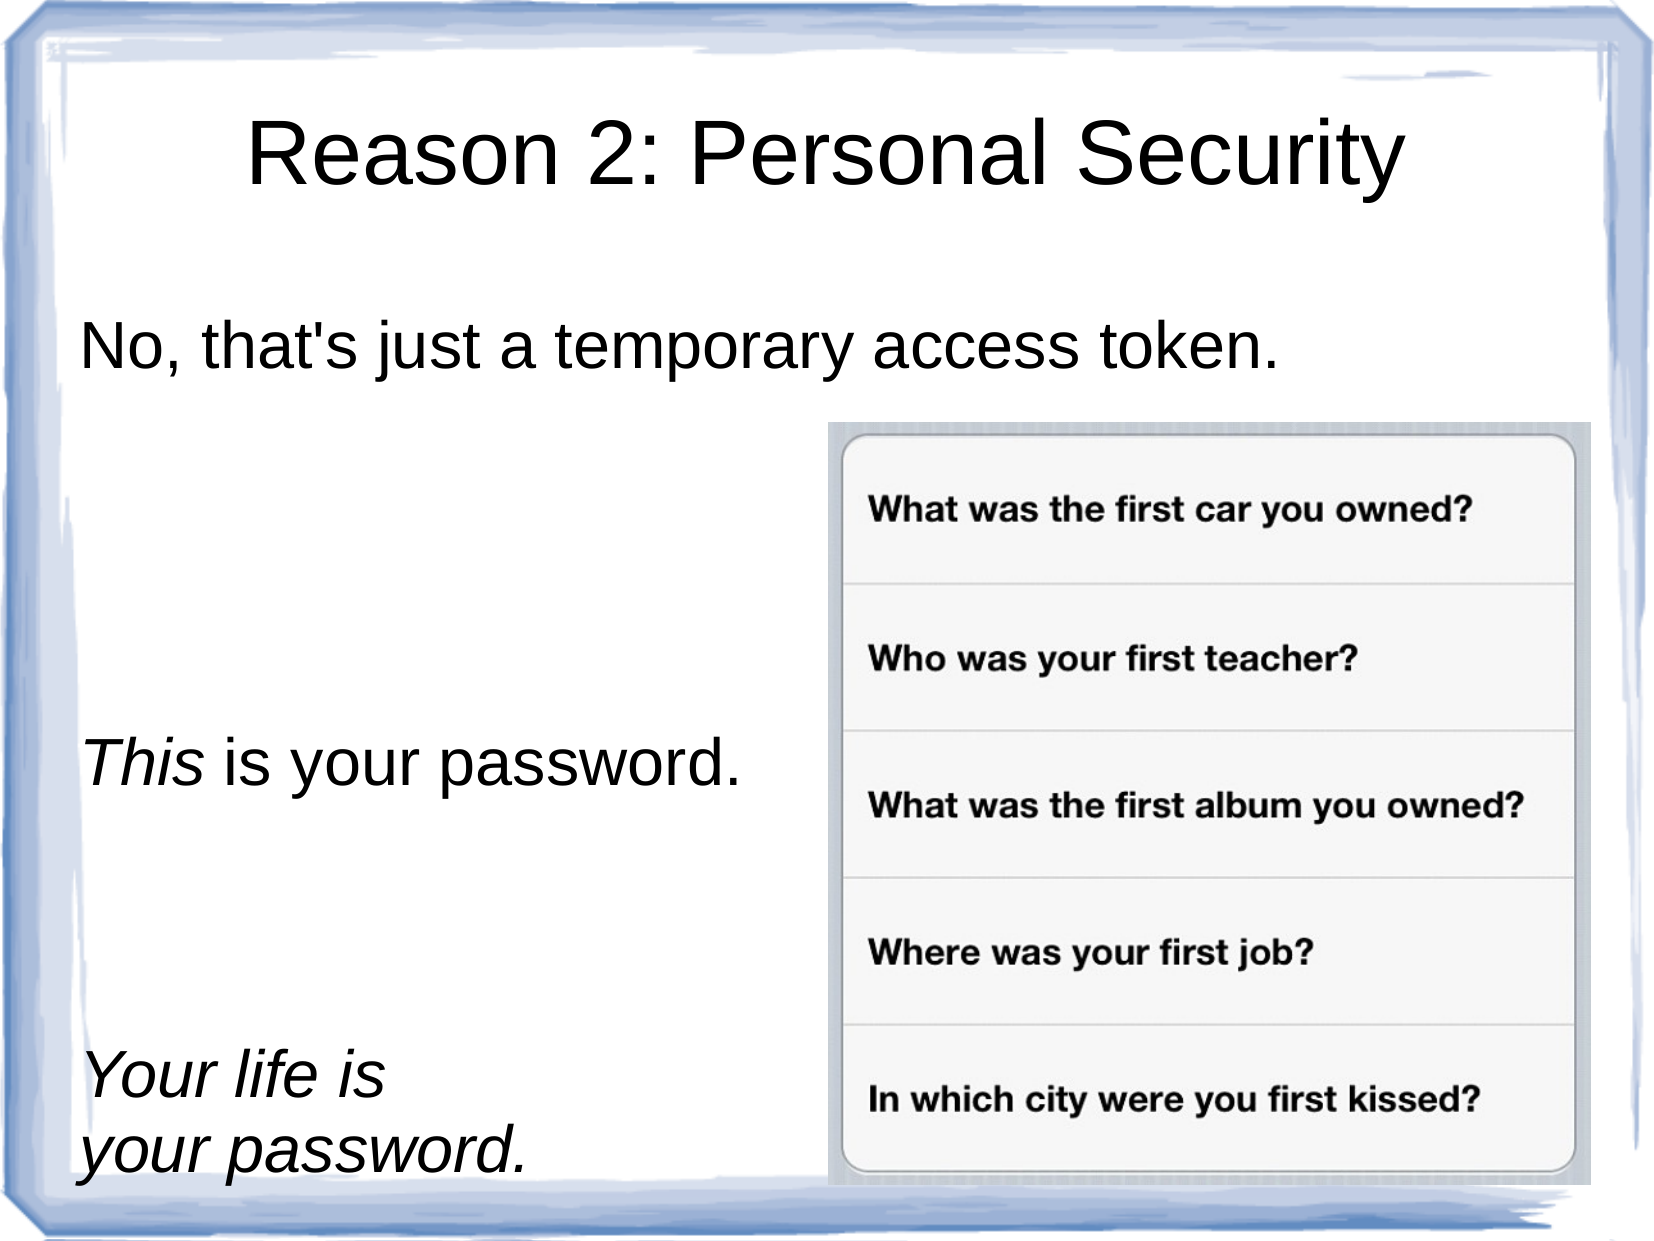

# Reason 2: Personal Security
No, that's just a temporary access token.
This is your password.
Your life is
your password.